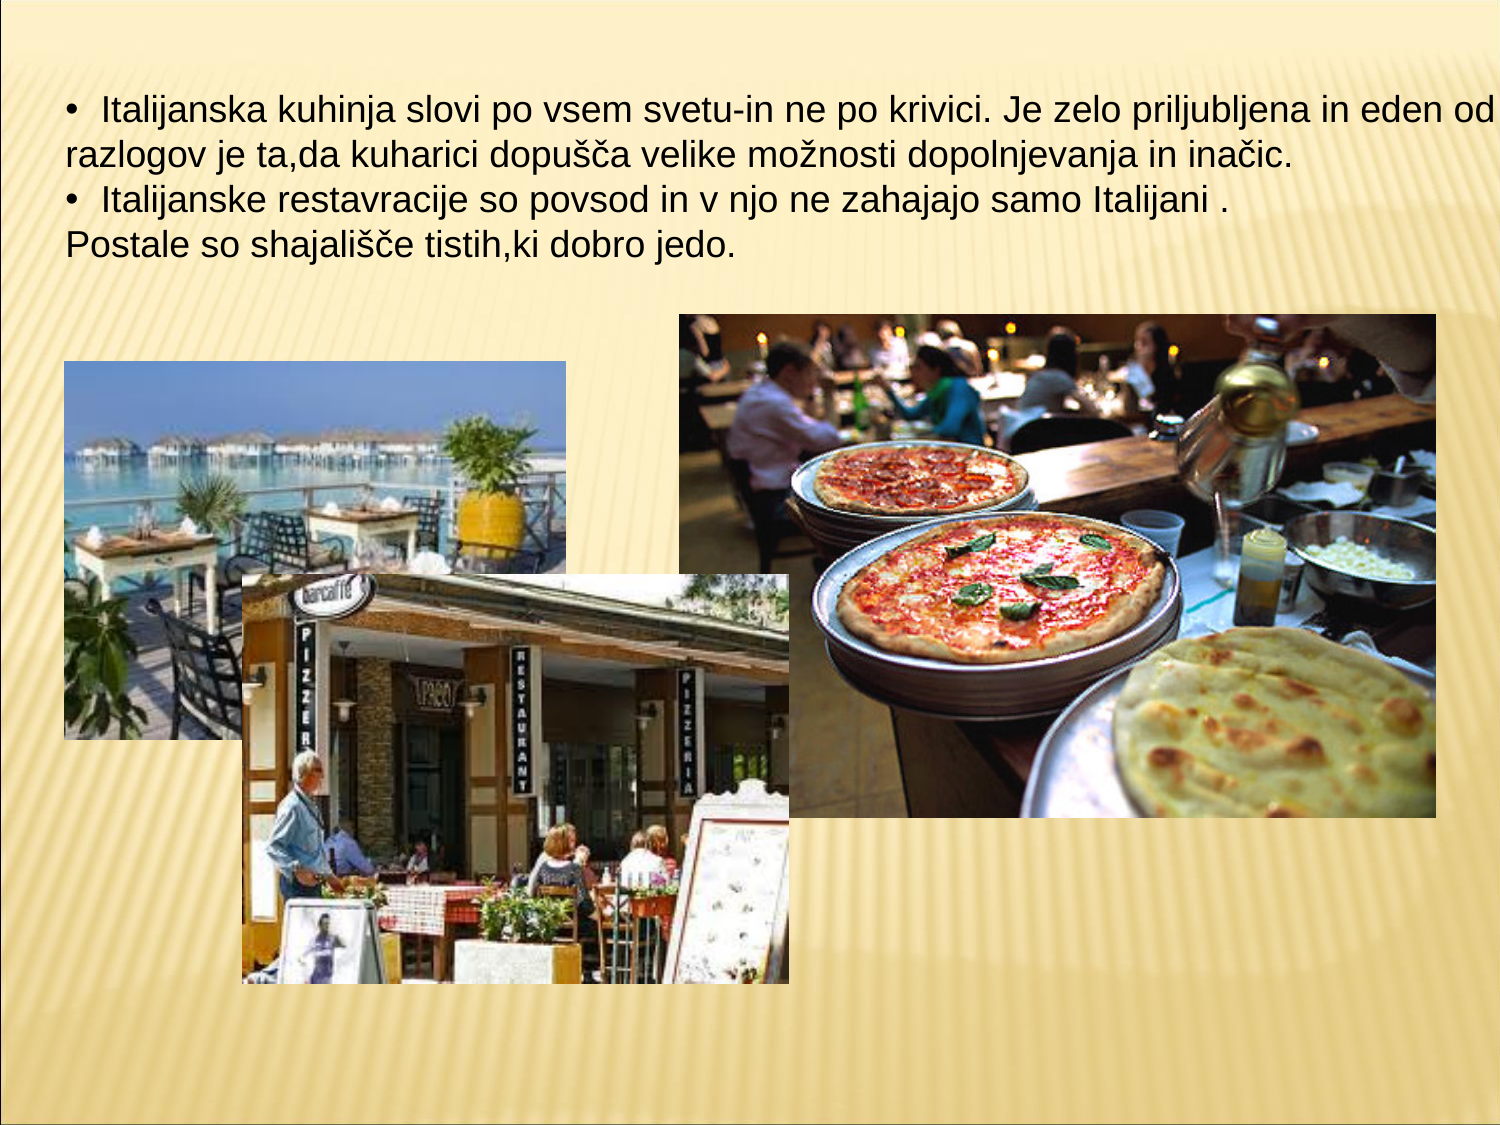

Italijanska kuhinja slovi po vsem svetu-in ne po krivici. Je zelo priljubljena in eden od
razlogov je ta,da kuharici dopušča velike možnosti dopolnjevanja in inačic.
Italijanske restavracije so povsod in v njo ne zahajajo samo Italijani .
Postale so shajališče tistih,ki dobro jedo.